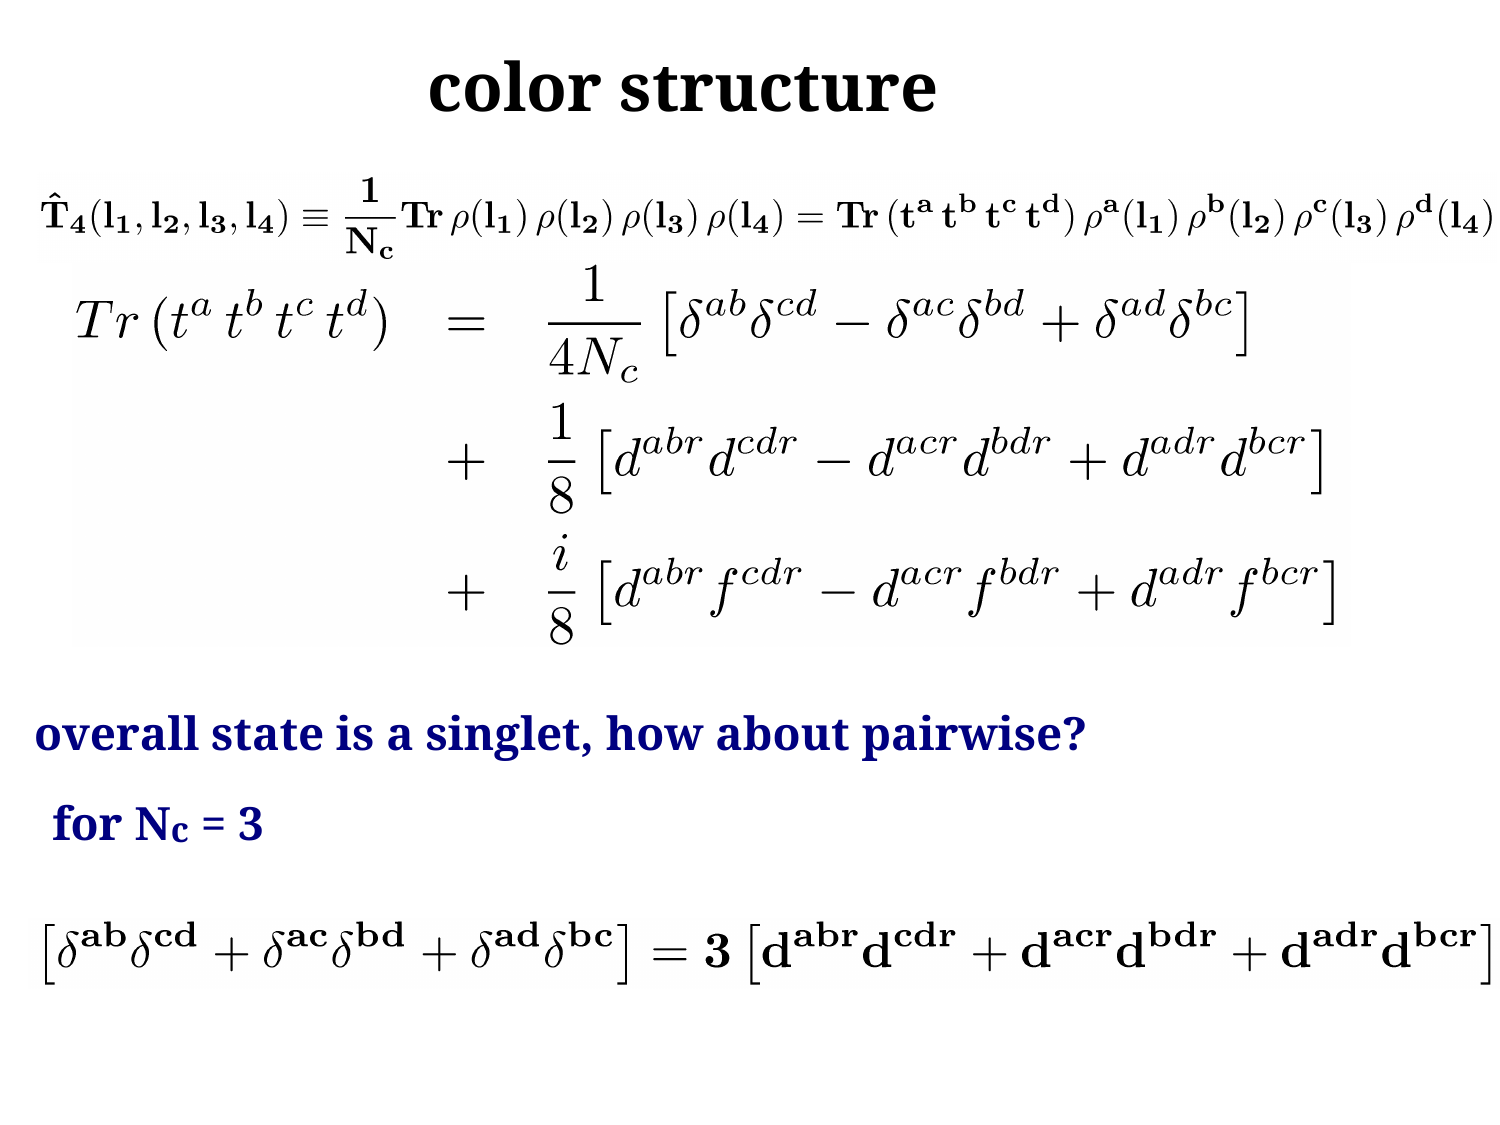

color structure
overall state is a singlet, how about pairwise?
for Nc = 3